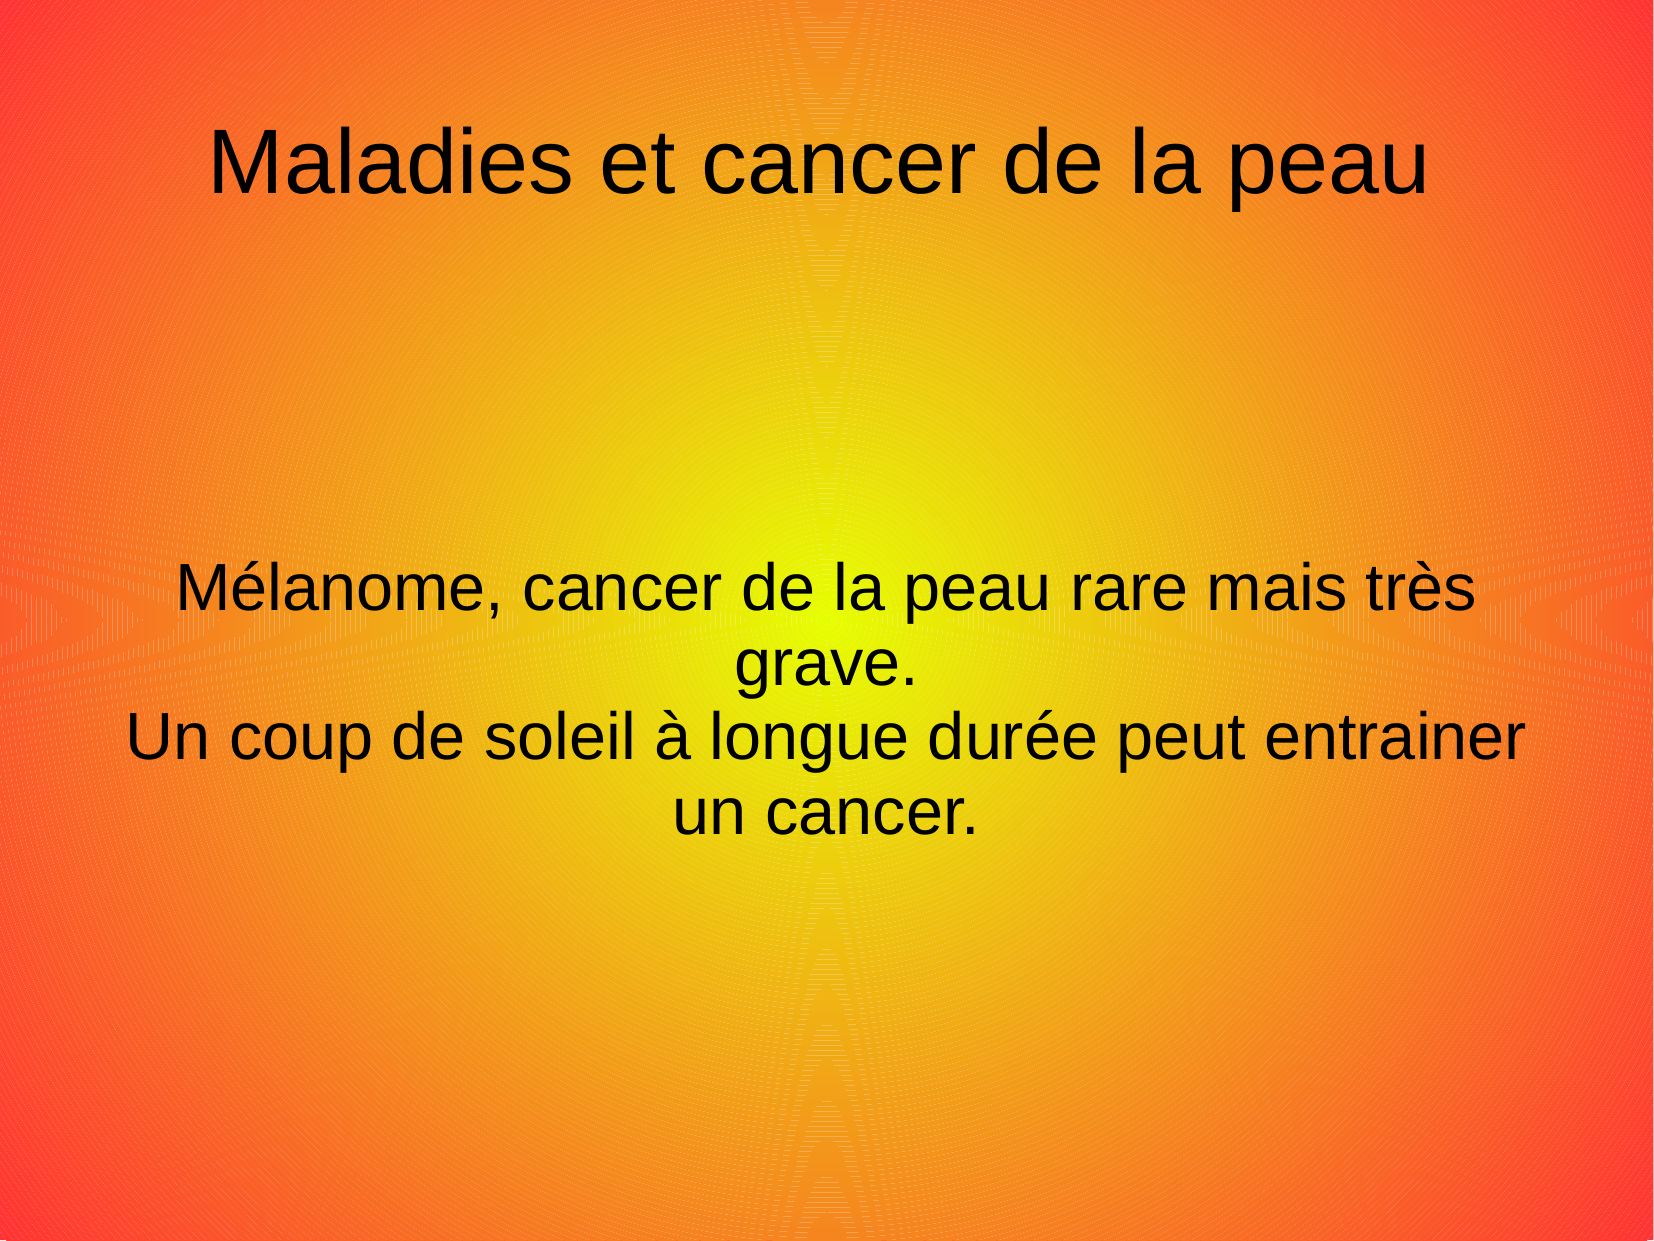

# Maladies et cancer de la peau
Mélanome, cancer de la peau rare mais très grave.
Un coup de soleil à longue durée peut entrainer un cancer.